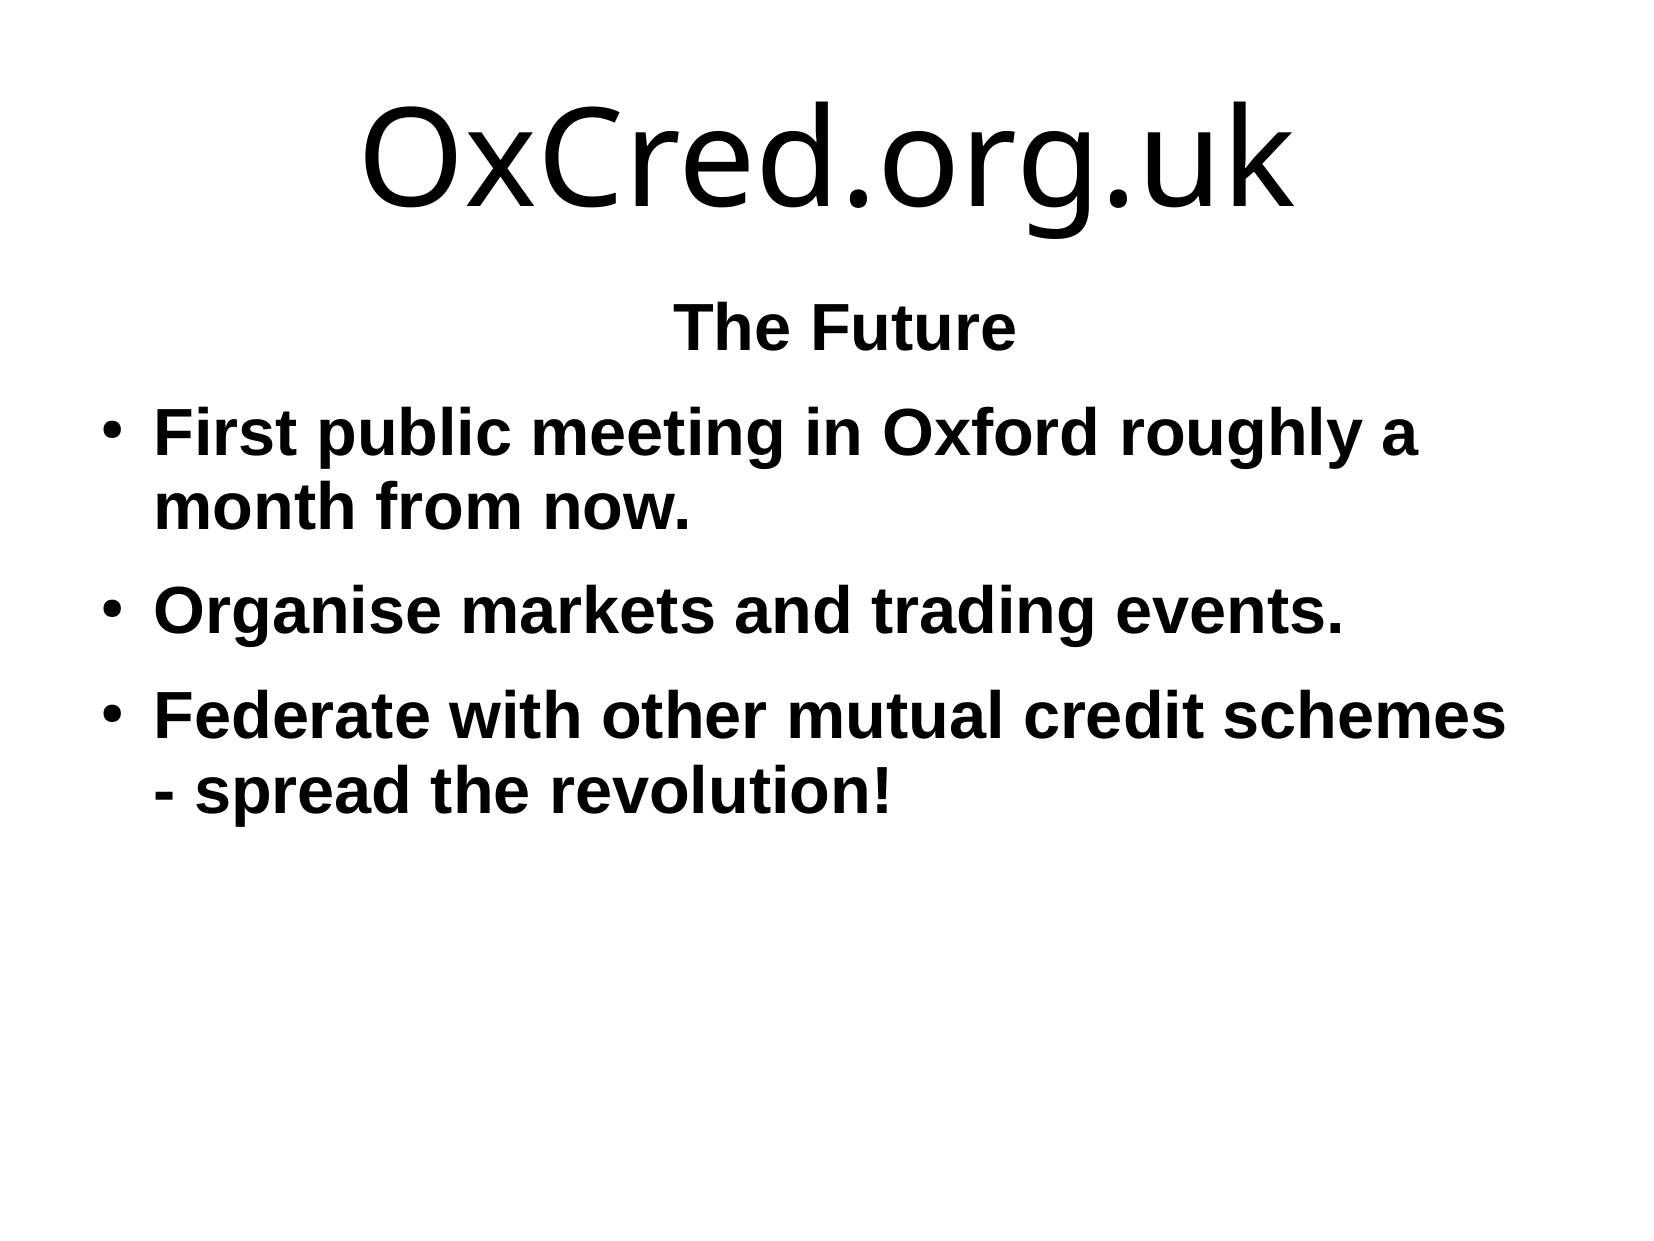

# OxCred.org.uk
The Future
First public meeting in Oxford roughly a month from now.
Organise markets and trading events.
Federate with other mutual credit schemes - spread the revolution!